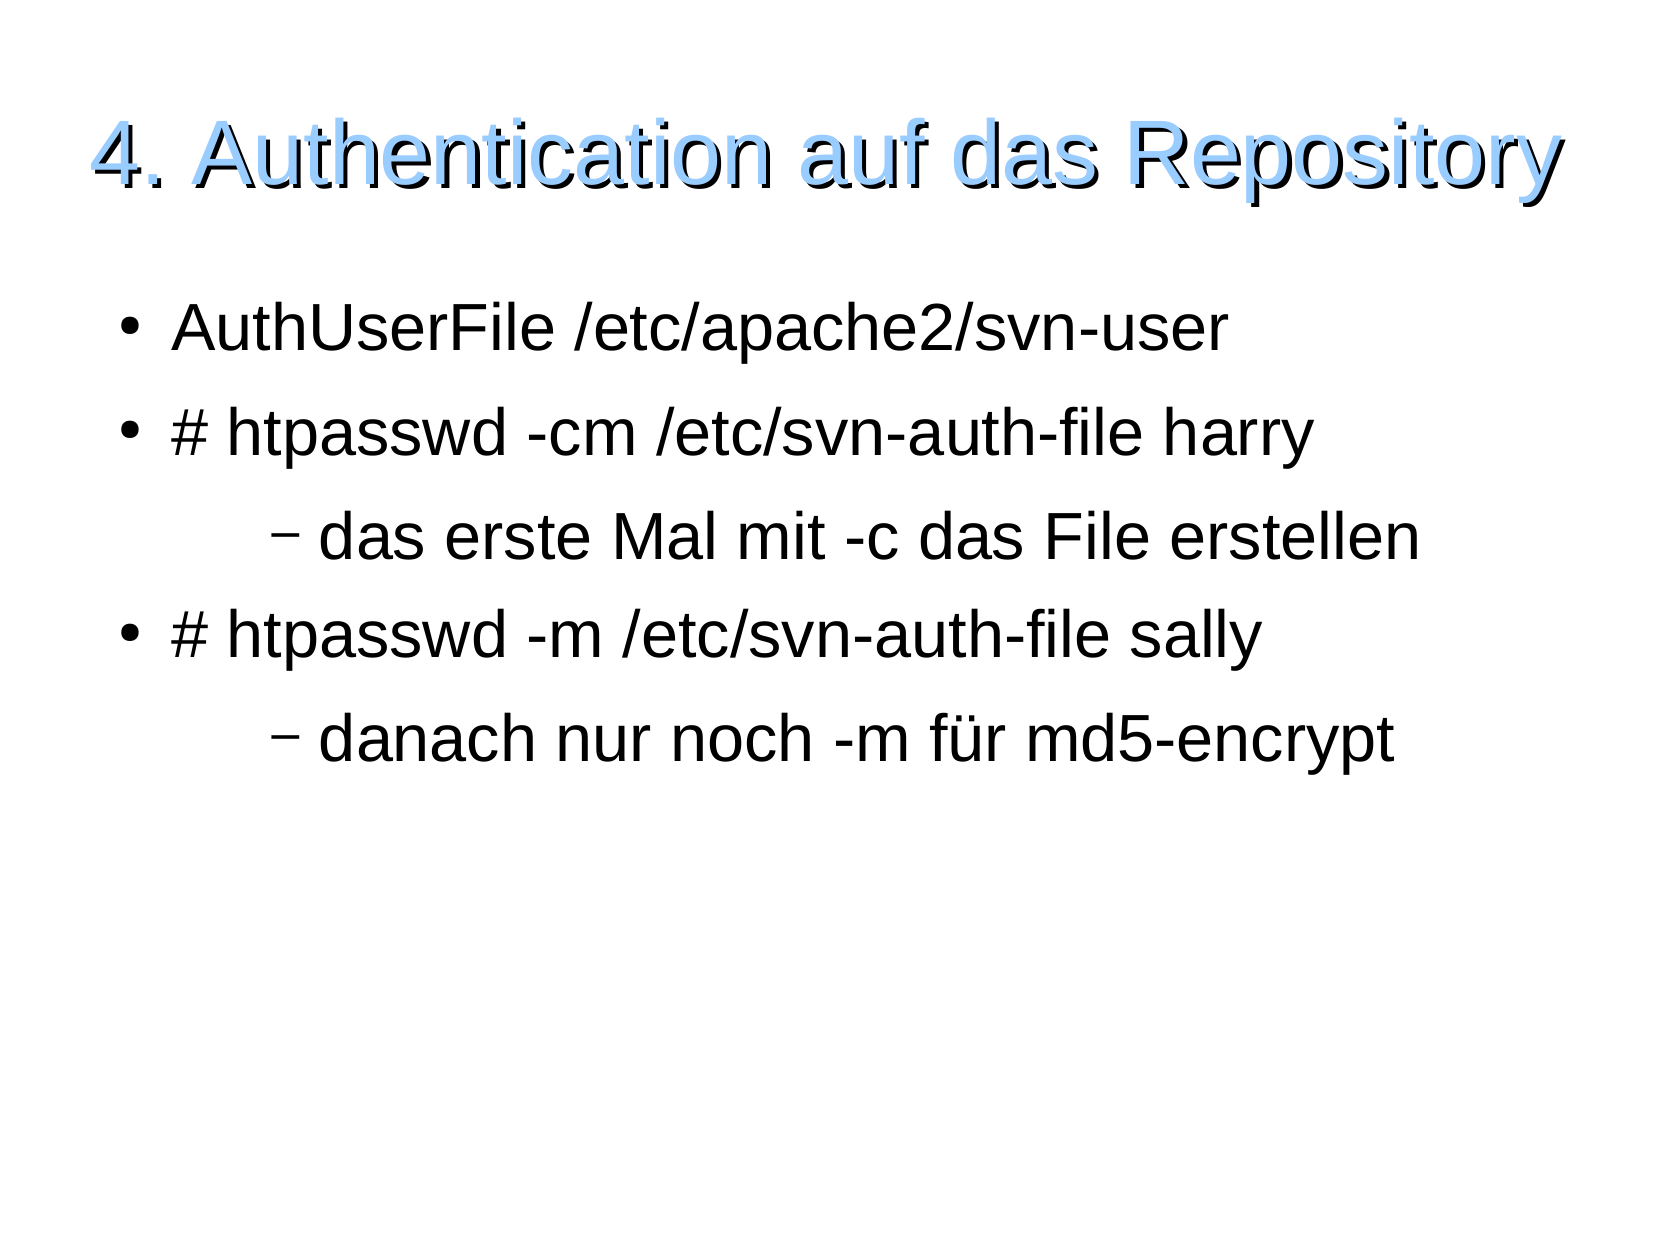

# 4. Authentication auf das Repository
AuthUserFile /etc/apache2/svn-user
# htpasswd -cm /etc/svn-auth-file harry
das erste Mal mit -c das File erstellen
# htpasswd -m /etc/svn-auth-file sally
danach nur noch -m für md5-encrypt